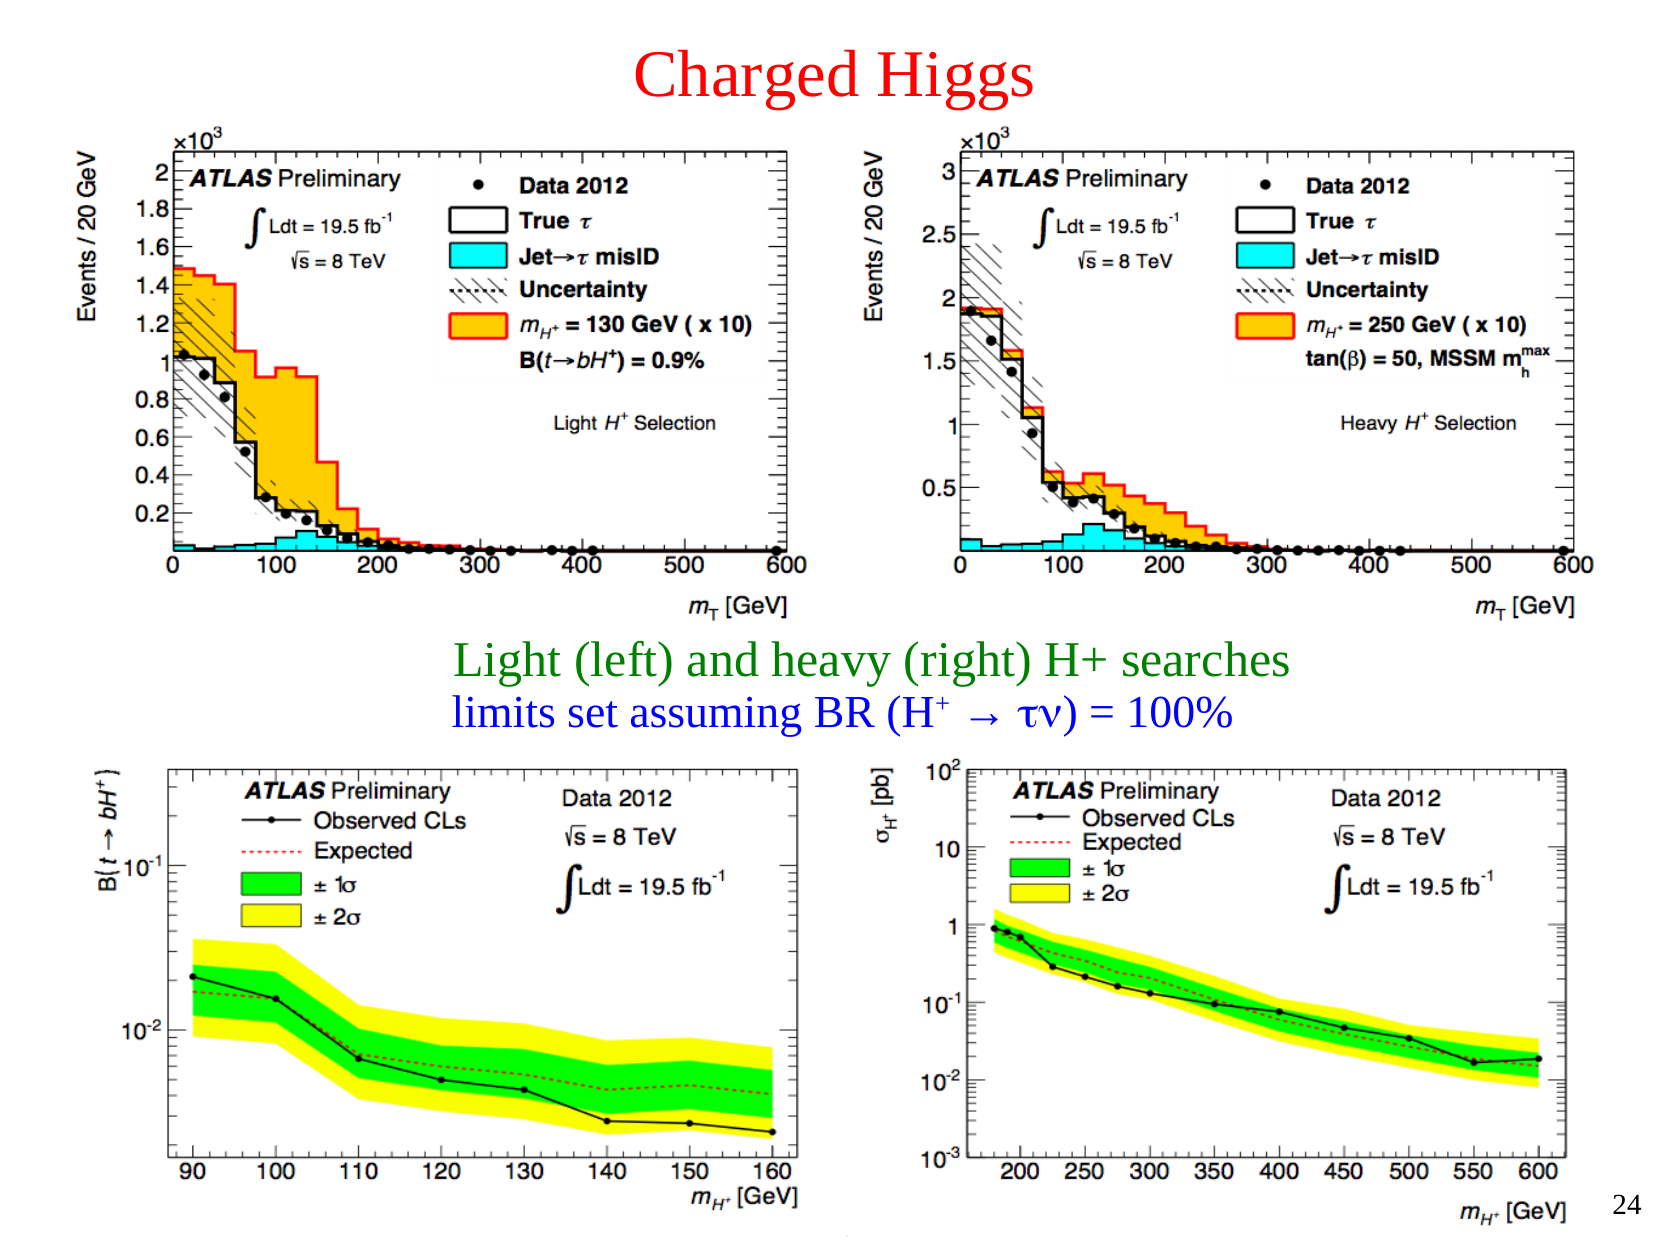

# Charged Higgs
Light (left) and heavy (right) H+ searches
limits set assuming BR (H+ → τν) = 100%
24